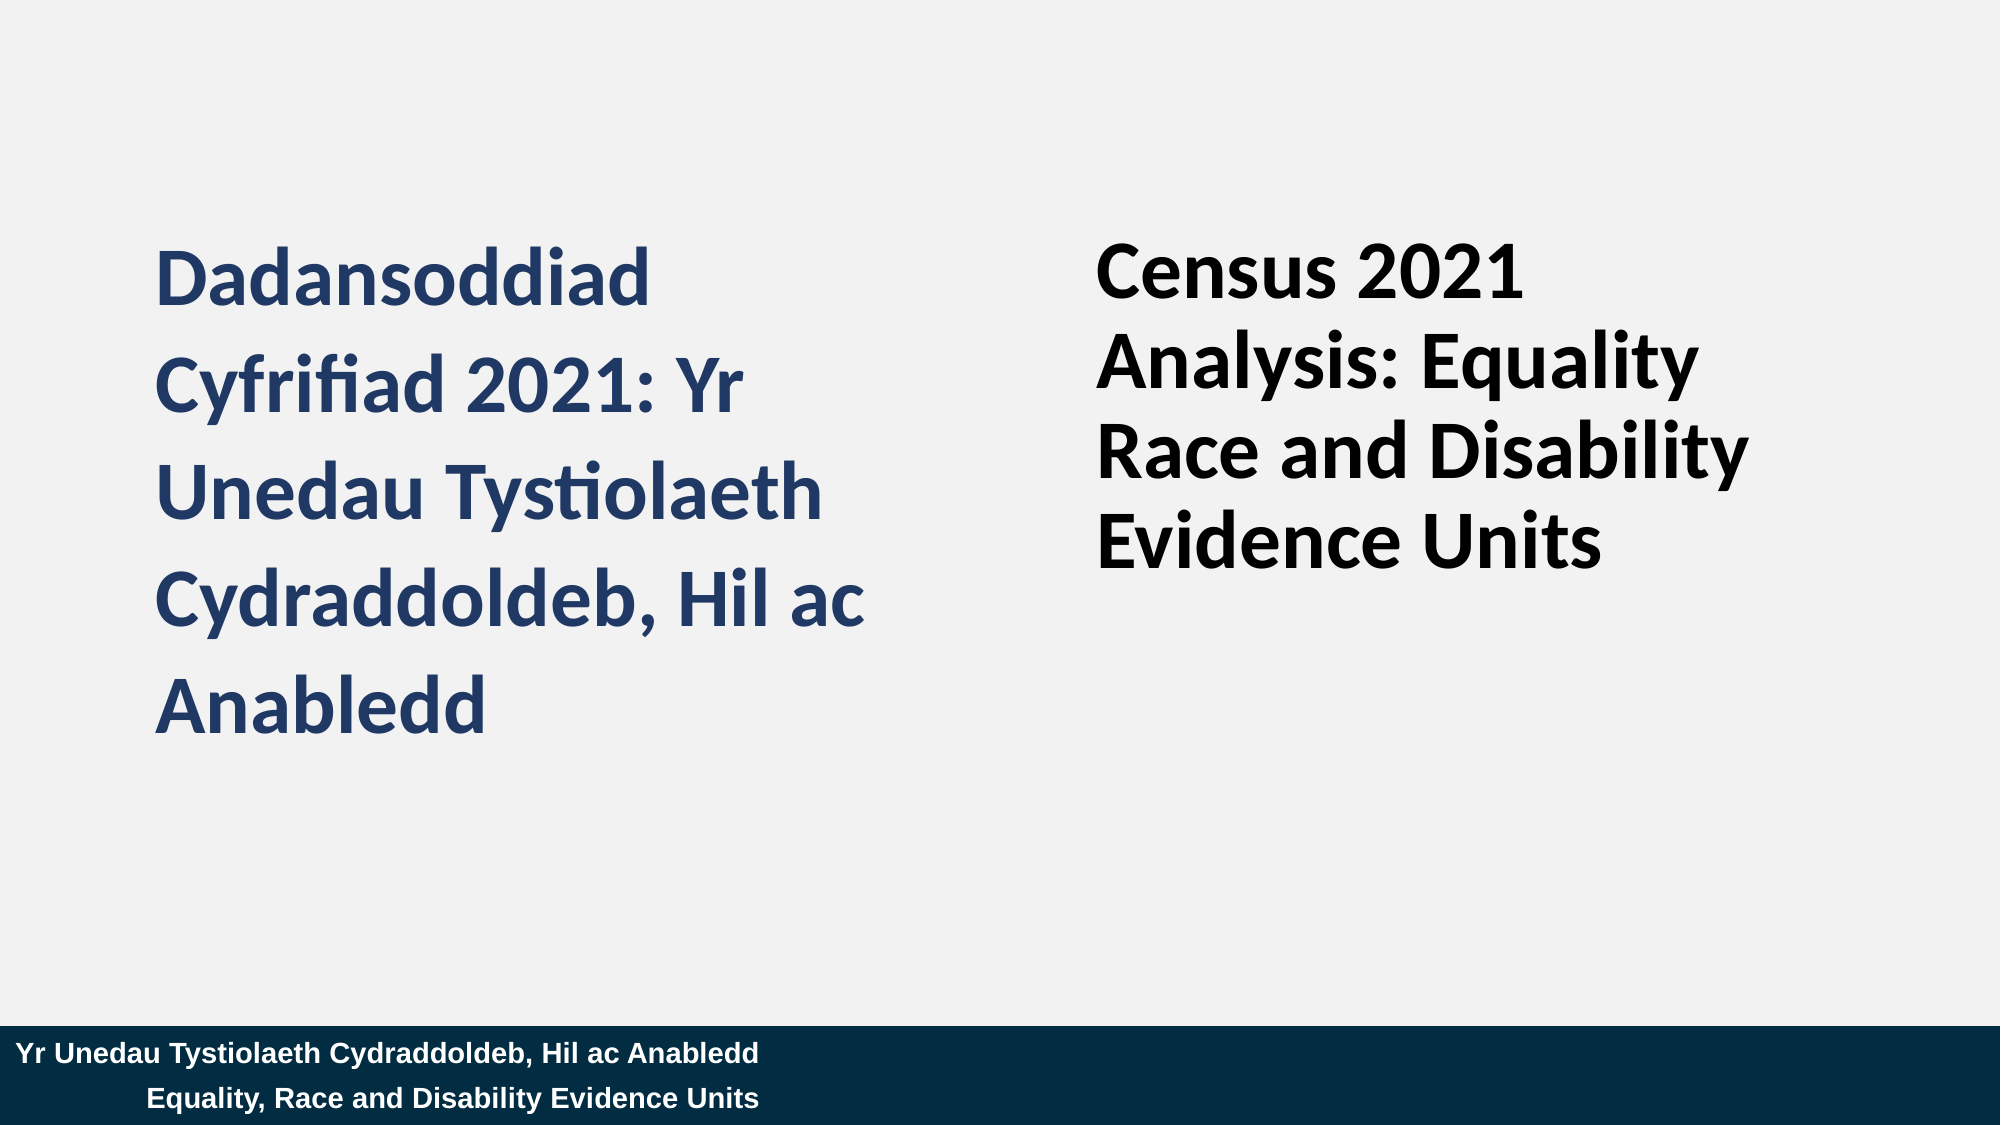

# Dadansoddiad Cyfrifiad 2021: Yr Unedau Tystiolaeth Cydraddoldeb, Hil ac Anabledd
Census 2021 Analysis: Equality Race and Disability Evidence Units
Yr Unedau Tystiolaeth Cydraddoldeb, Hil ac Anabledd
Equality, Race and Disability Evidence Units